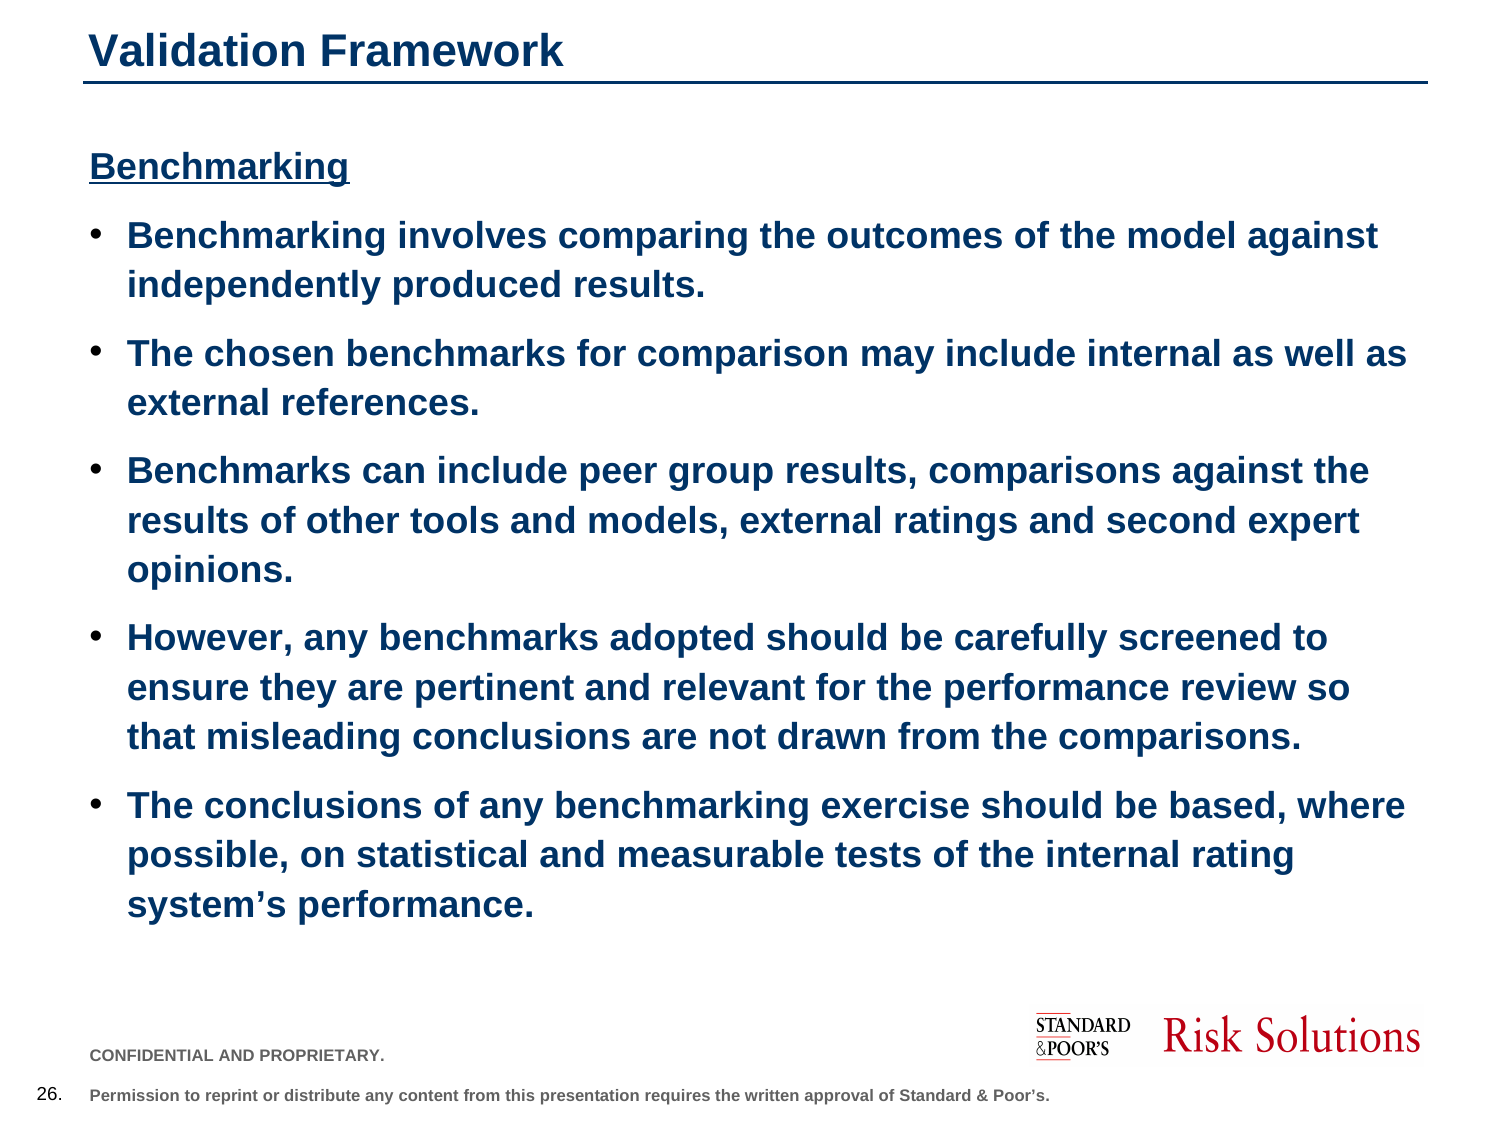

# Validation Framework
Benchmarking
Benchmarking involves comparing the outcomes of the model against independently produced results.
The chosen benchmarks for comparison may include internal as well as external references.
Benchmarks can include peer group results, comparisons against the results of other tools and models, external ratings and second expert opinions.
However, any benchmarks adopted should be carefully screened to ensure they are pertinent and relevant for the performance review so that misleading conclusions are not drawn from the comparisons.
The conclusions of any benchmarking exercise should be based, where possible, on statistical and measurable tests of the internal rating system’s performance.